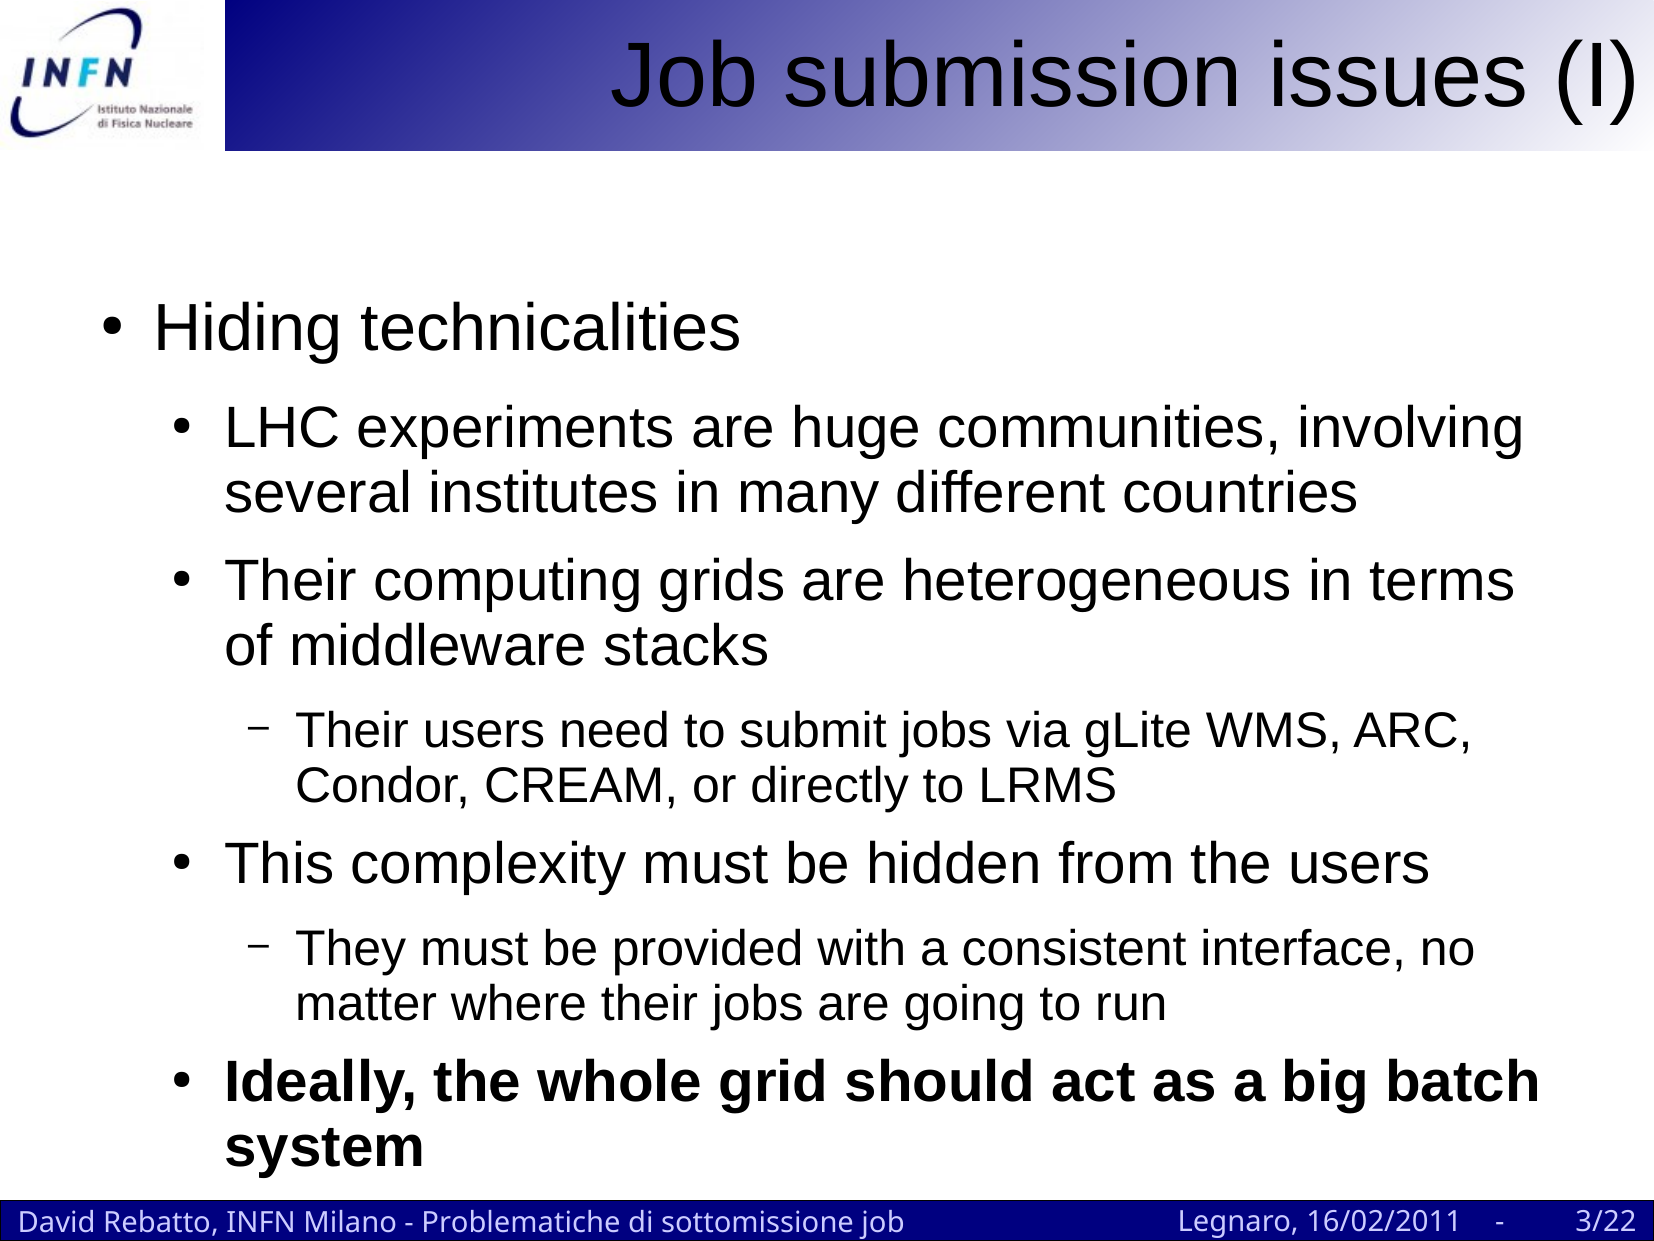

# Job submission issues (I)
Hiding technicalities
LHC experiments are huge communities, involving several institutes in many different countries
Their computing grids are heterogeneous in terms of middleware stacks
Their users need to submit jobs via gLite WMS, ARC, Condor, CREAM, or directly to LRMS
This complexity must be hidden from the users
They must be provided with a consistent interface, no matter where their jobs are going to run
Ideally, the whole grid should act as a big batch system
Legnaro, 16/02/2011
3
David Rebatto, INFN Milano - Problematiche di sottomissione job